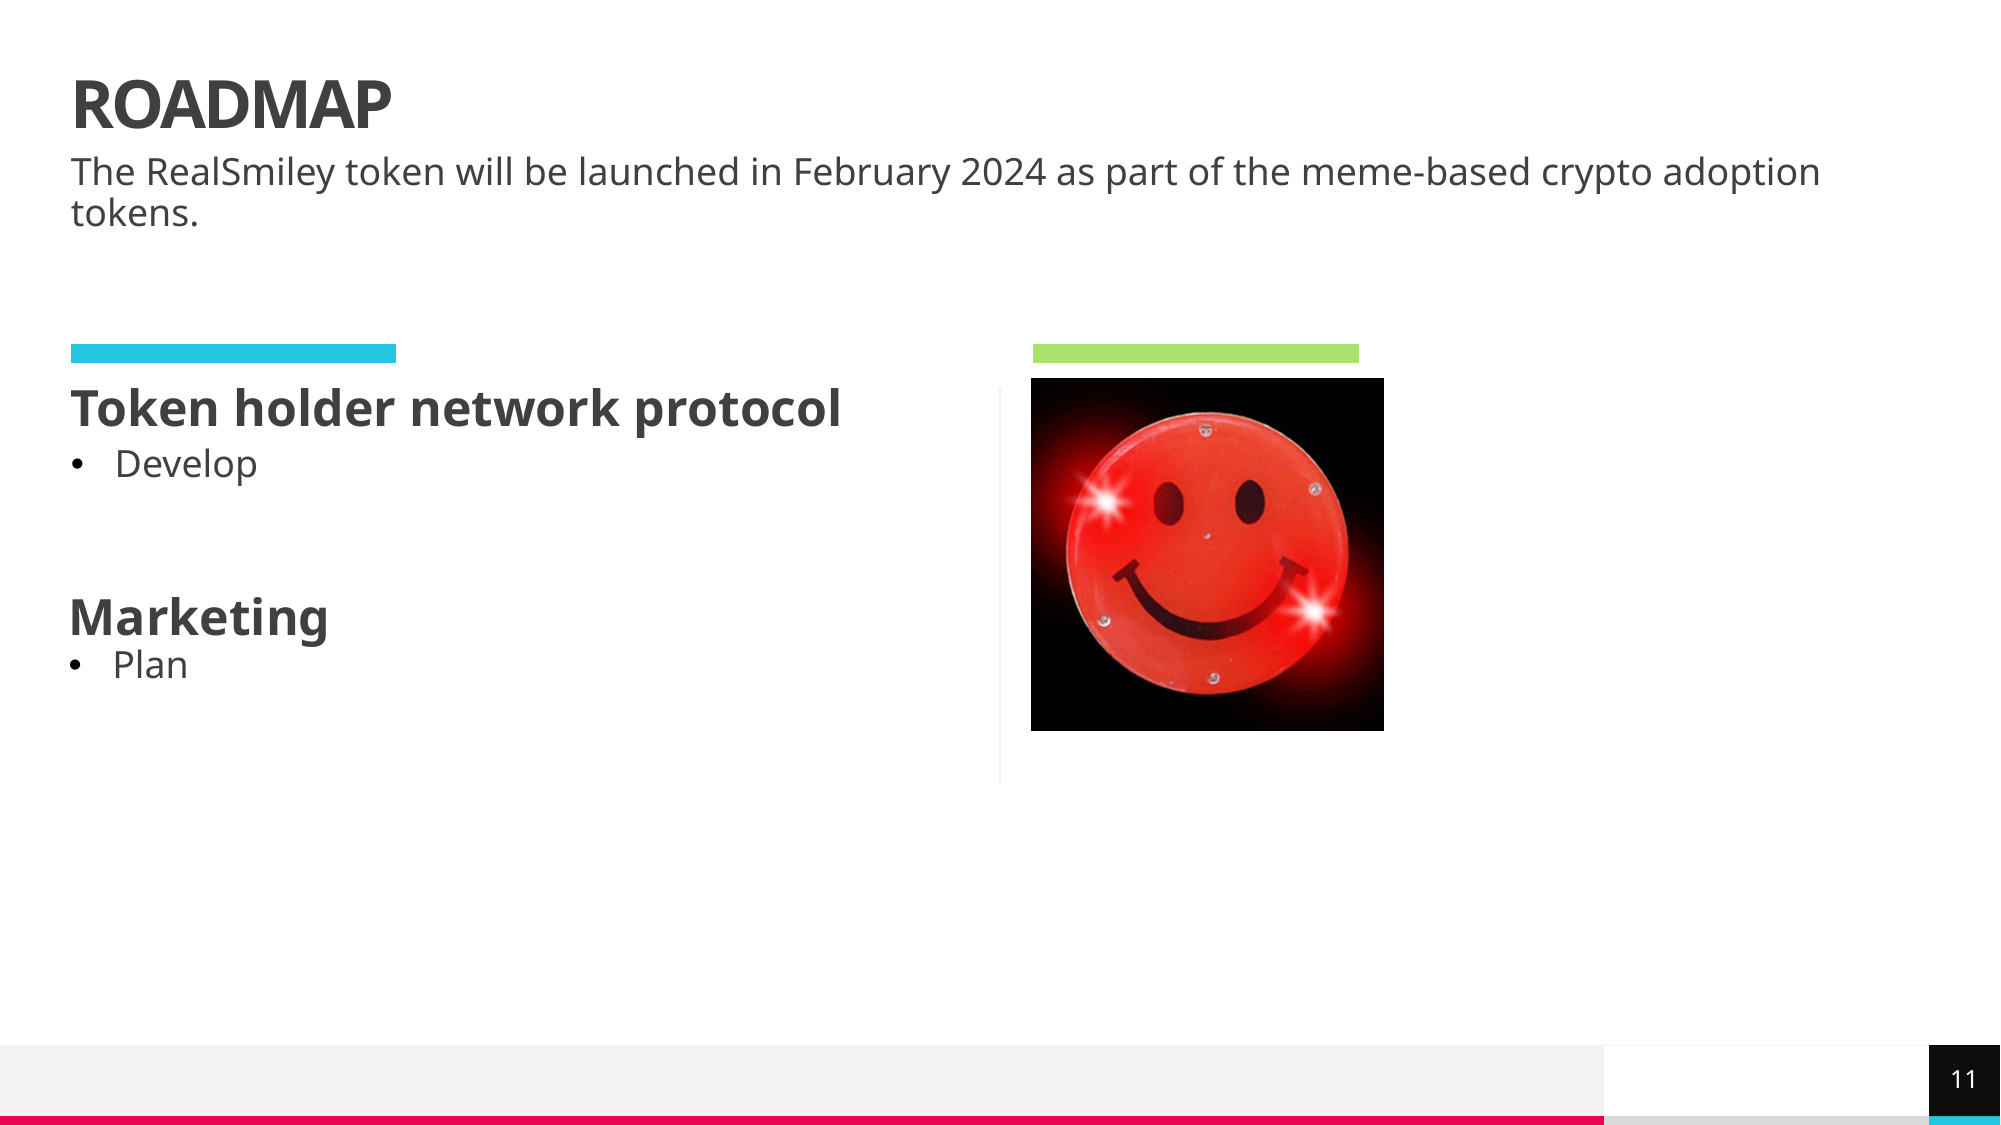

# ROADMAP
The RealSmiley token will be launched in February 2024 as part of the meme-based crypto adoption tokens.
Token holder network protocol
Develop
Marketing
Plan